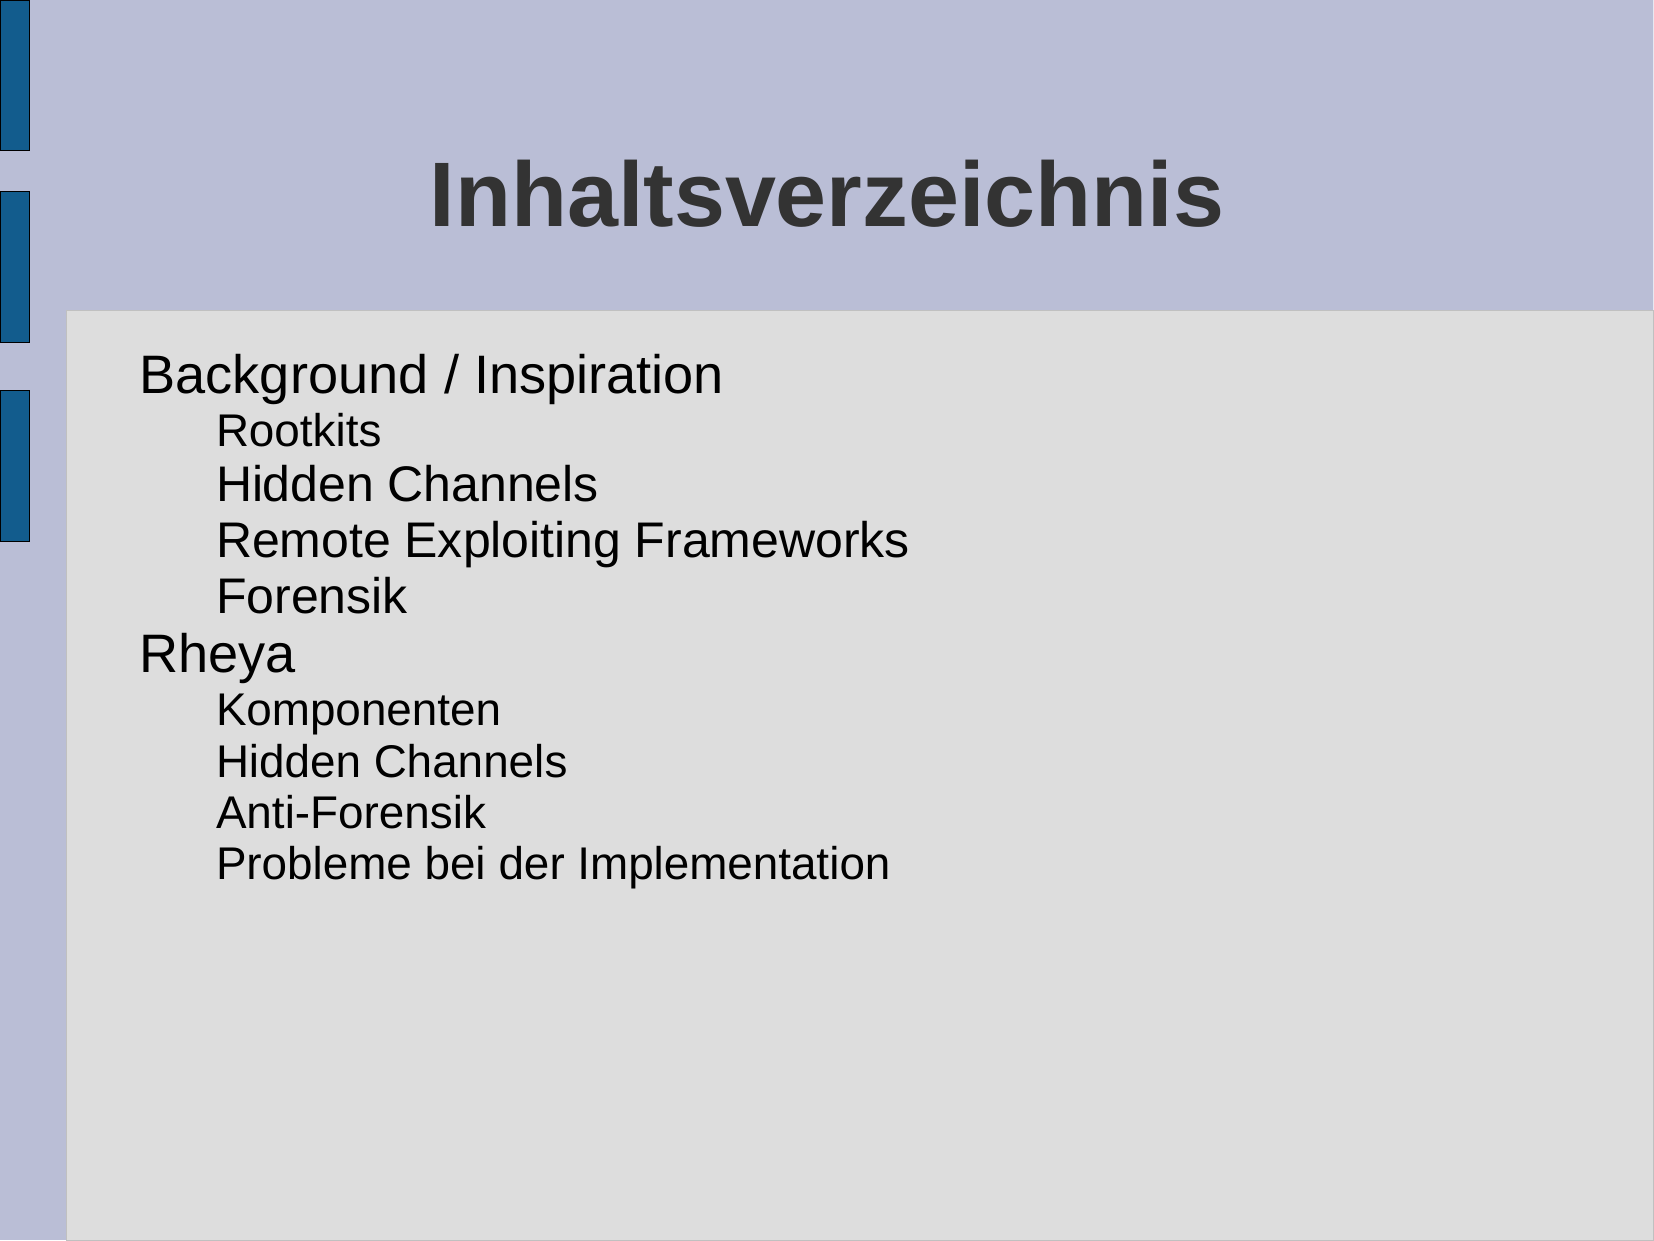

# Inhaltsverzeichnis
Background / Inspiration
Rootkits
Hidden Channels
Remote Exploiting Frameworks
Forensik
Rheya
Komponenten
Hidden Channels
Anti-Forensik
Probleme bei der Implementation